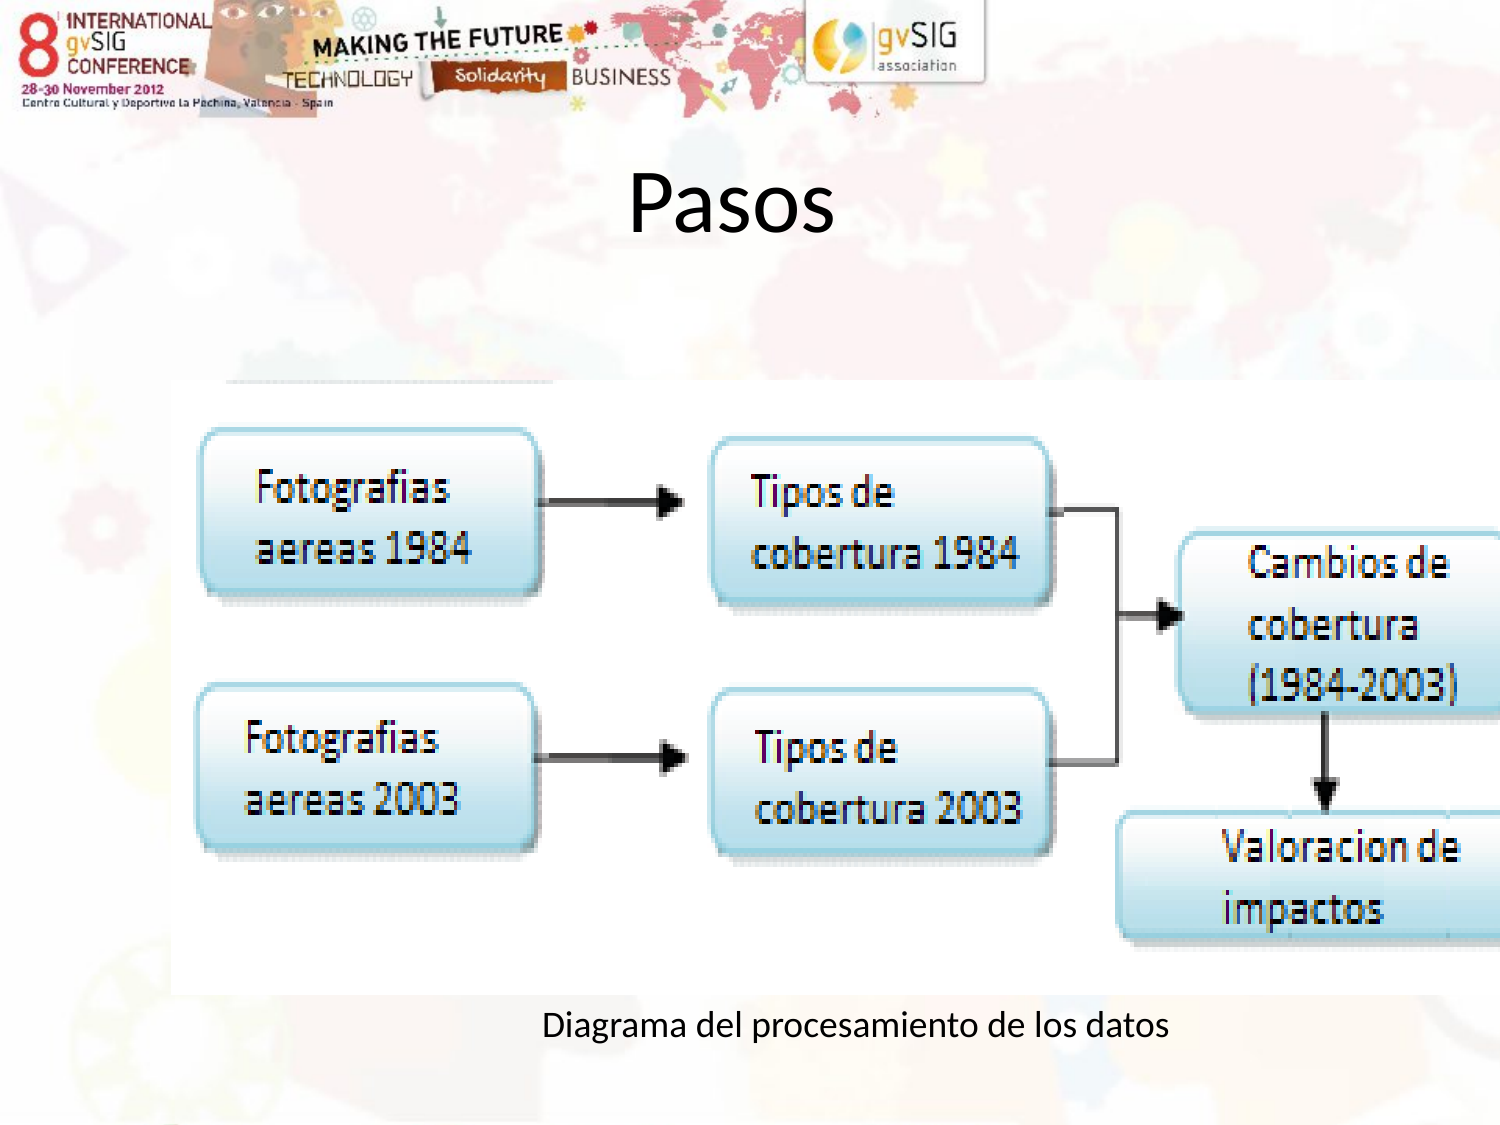

# Pasos
Diagrama del procesamiento de los datos